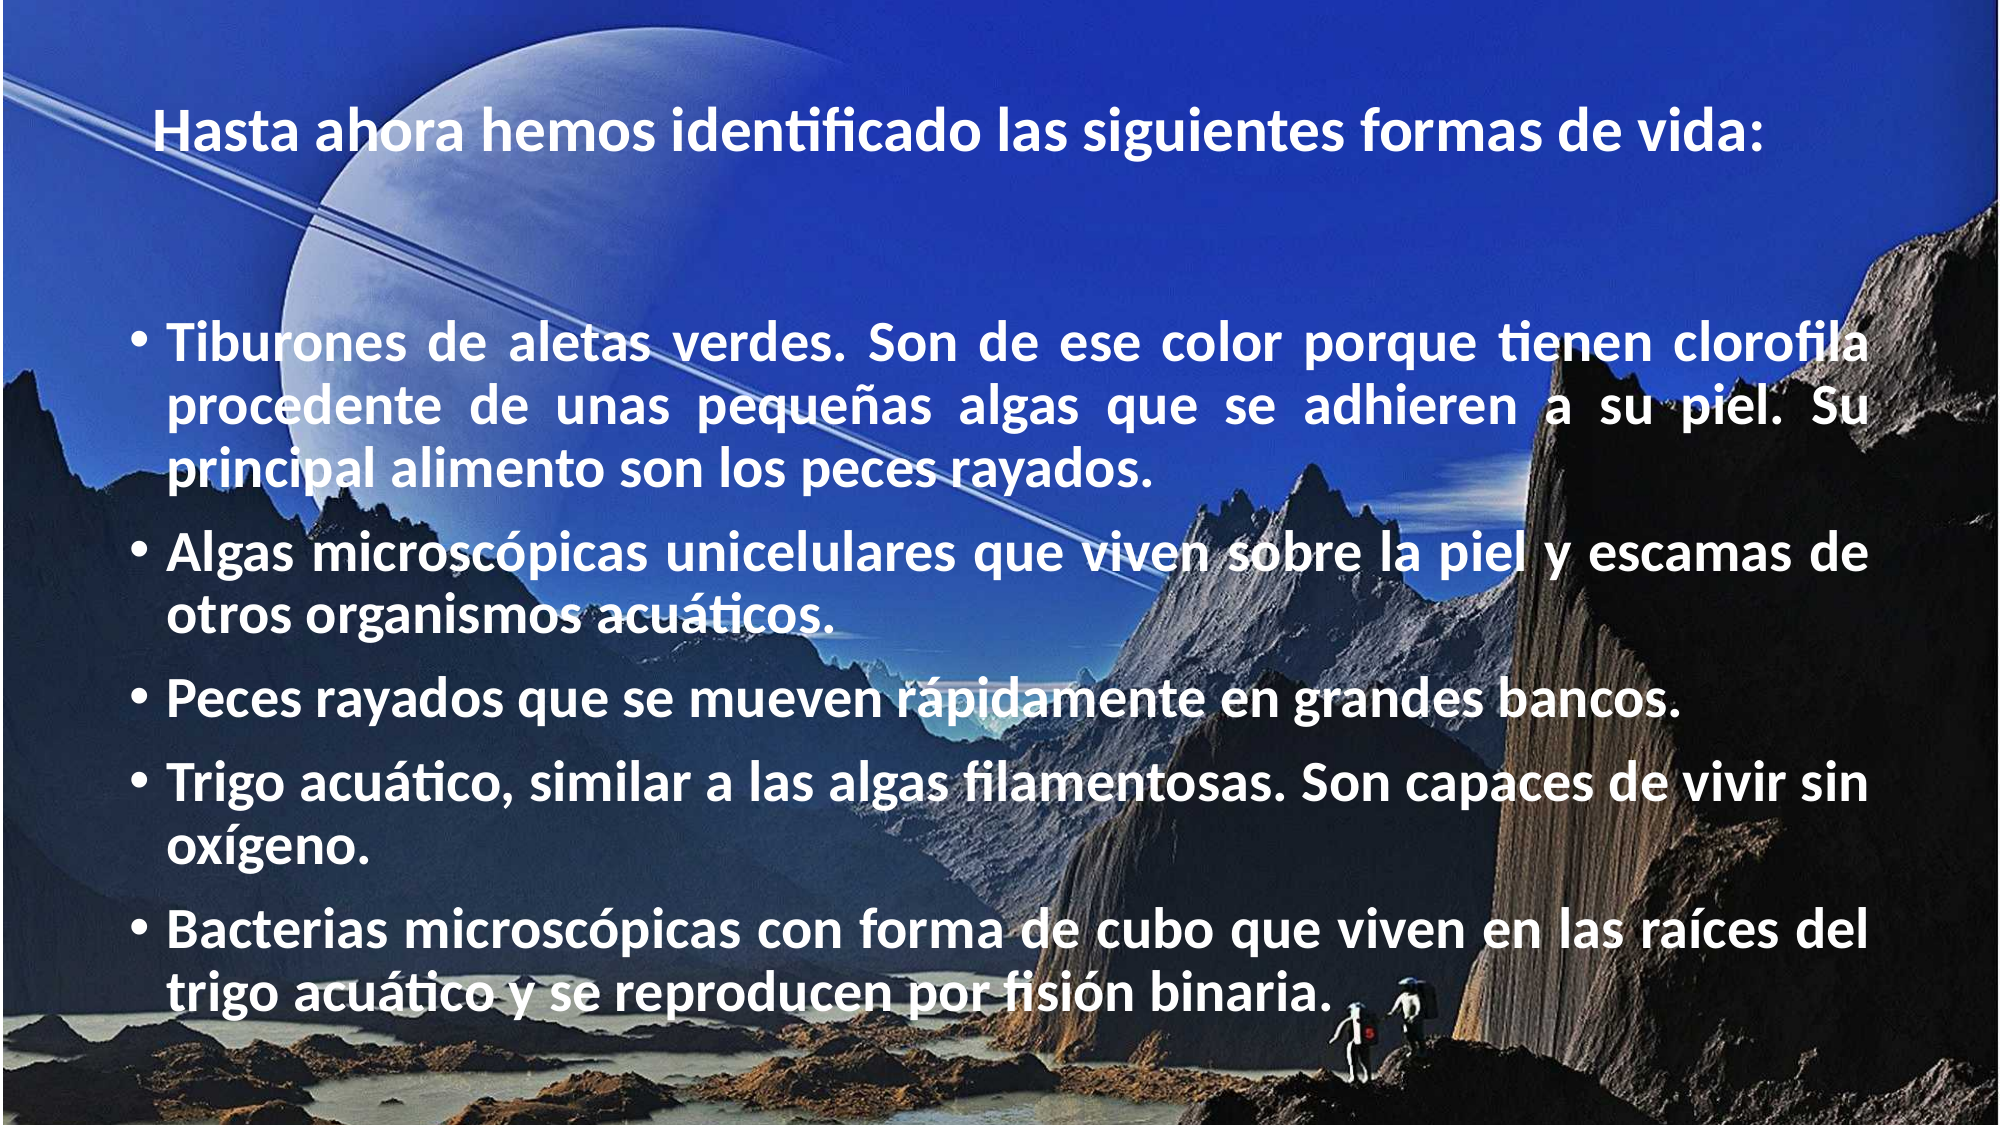

# Hasta ahora hemos identificado las siguientes formas de vida:
Tiburones de aletas verdes. Son de ese color porque tienen clorofila procedente de unas pequeñas algas que se adhieren a su piel. Su principal alimento son los peces rayados.
Algas microscópicas unicelulares que viven sobre la piel y escamas de otros organismos acuáticos.
Peces rayados que se mueven rápidamente en grandes bancos.
Trigo acuático, similar a las algas filamentosas. Son capaces de vivir sin oxígeno.
Bacterias microscópicas con forma de cubo que viven en las raíces del trigo acuático y se reproducen por fisión binaria.